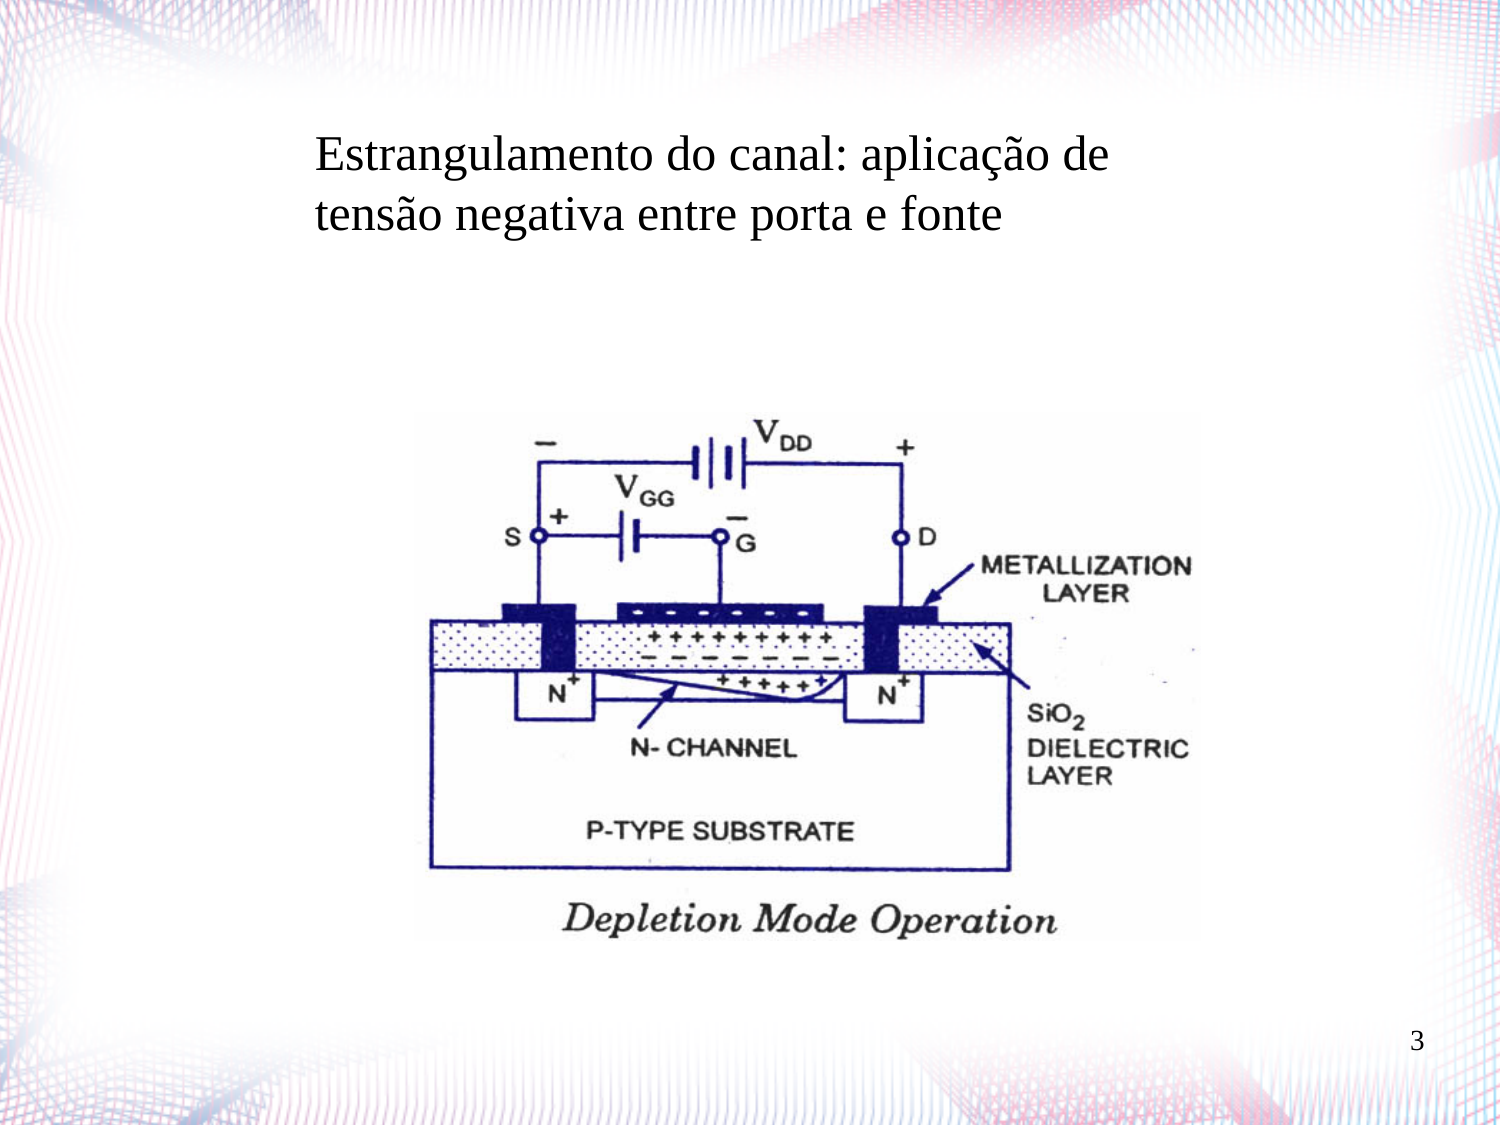

Estrangulamento do canal: aplicação de tensão negativa entre porta e fonte
3